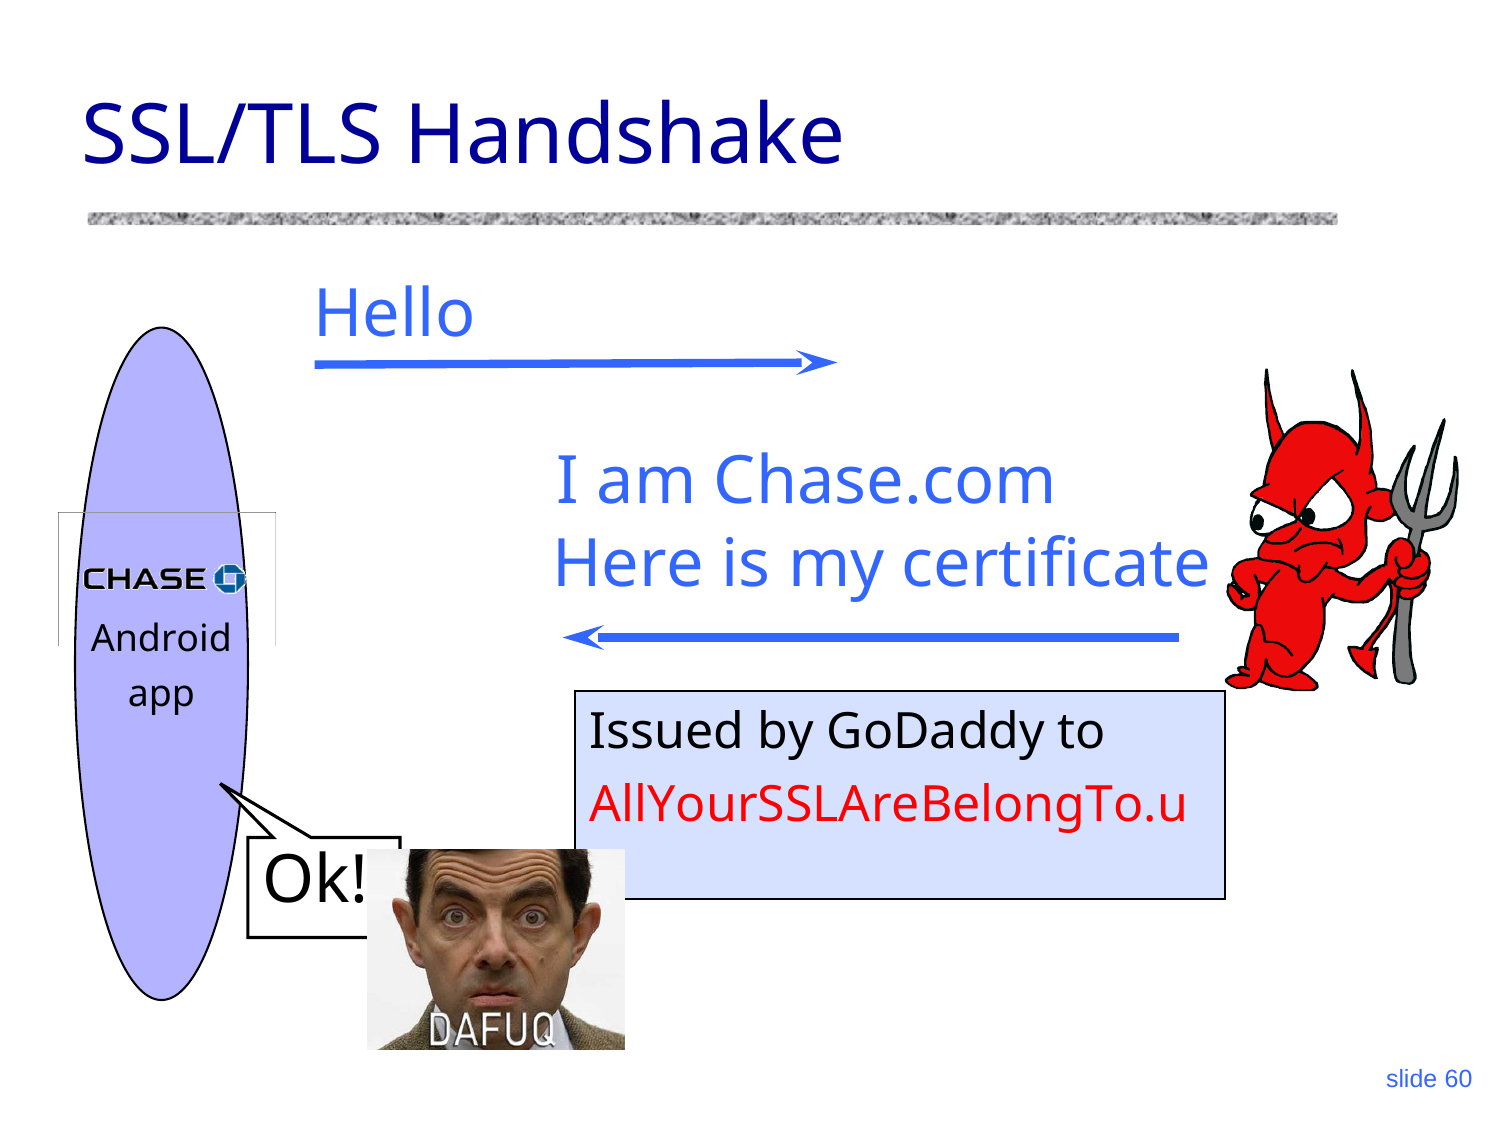

# SSL/TLS Handshake
Hello
Android
app
I am Chase.com
Here is my certificate
Issued by GoDaddy to
AllYourSSLAreBelongTo.us
Ok!
slide